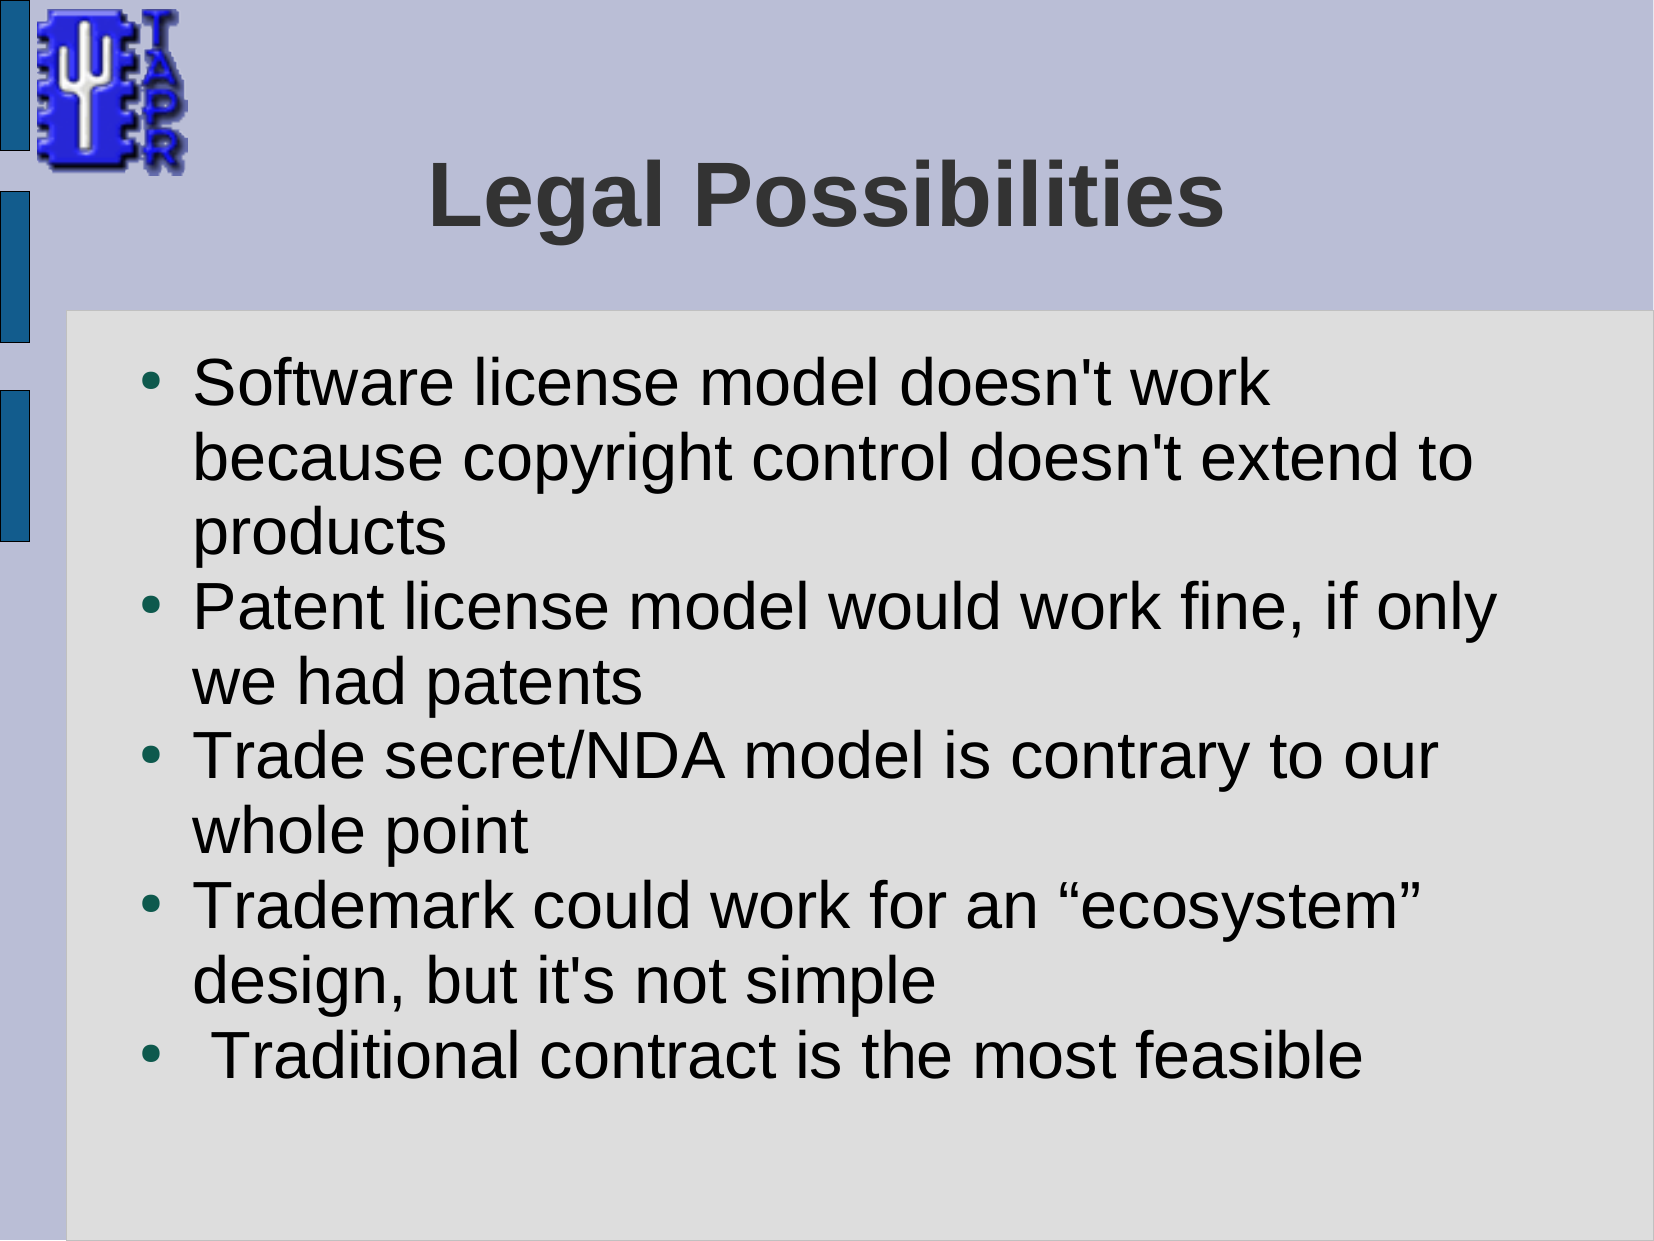

# Legal Possibilities
Software license model doesn't work because copyright control doesn't extend to products
Patent license model would work fine, if only we had patents
Trade secret/NDA model is contrary to our whole point
Trademark could work for an “ecosystem” design, but it's not simple
 Traditional contract is the most feasible